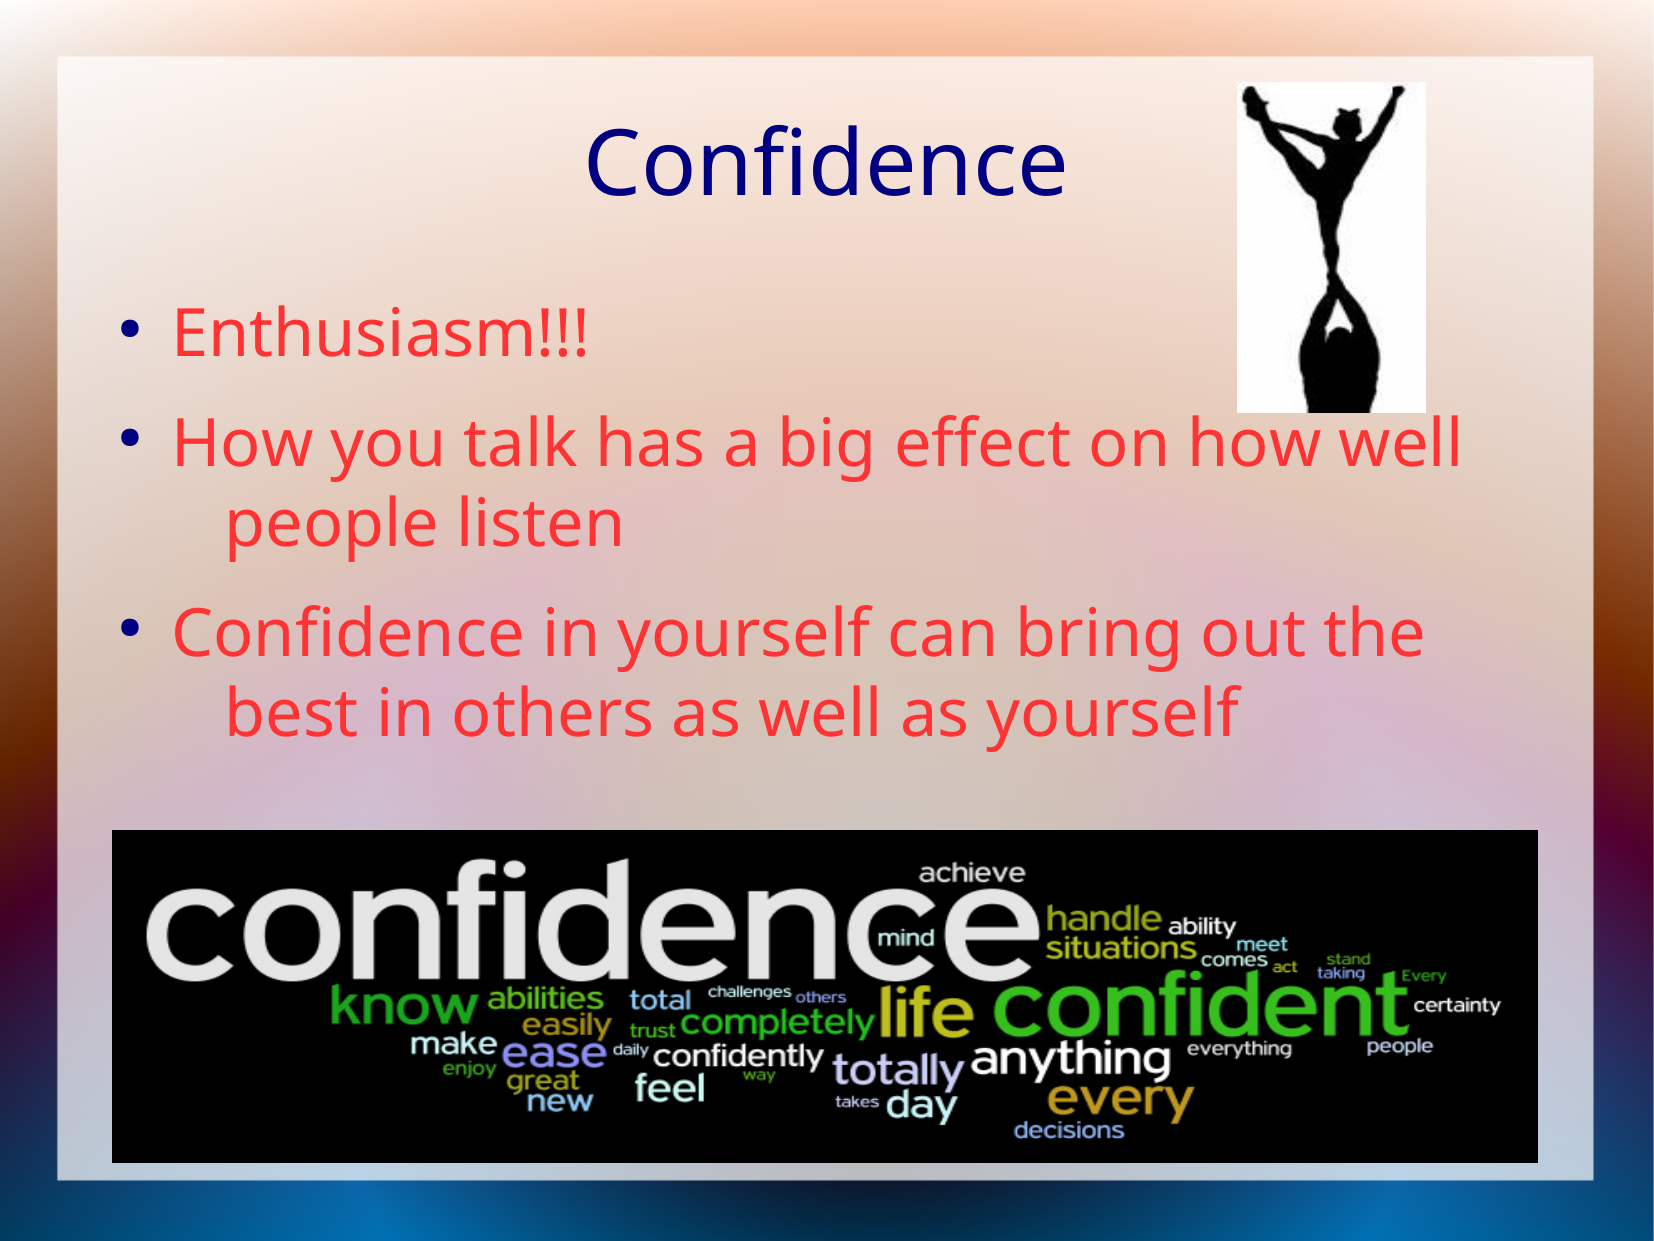

# Confidence
Enthusiasm!!!
How you talk has a big effect on how well people listen
Confidence in yourself can bring out the best in others as well as yourself